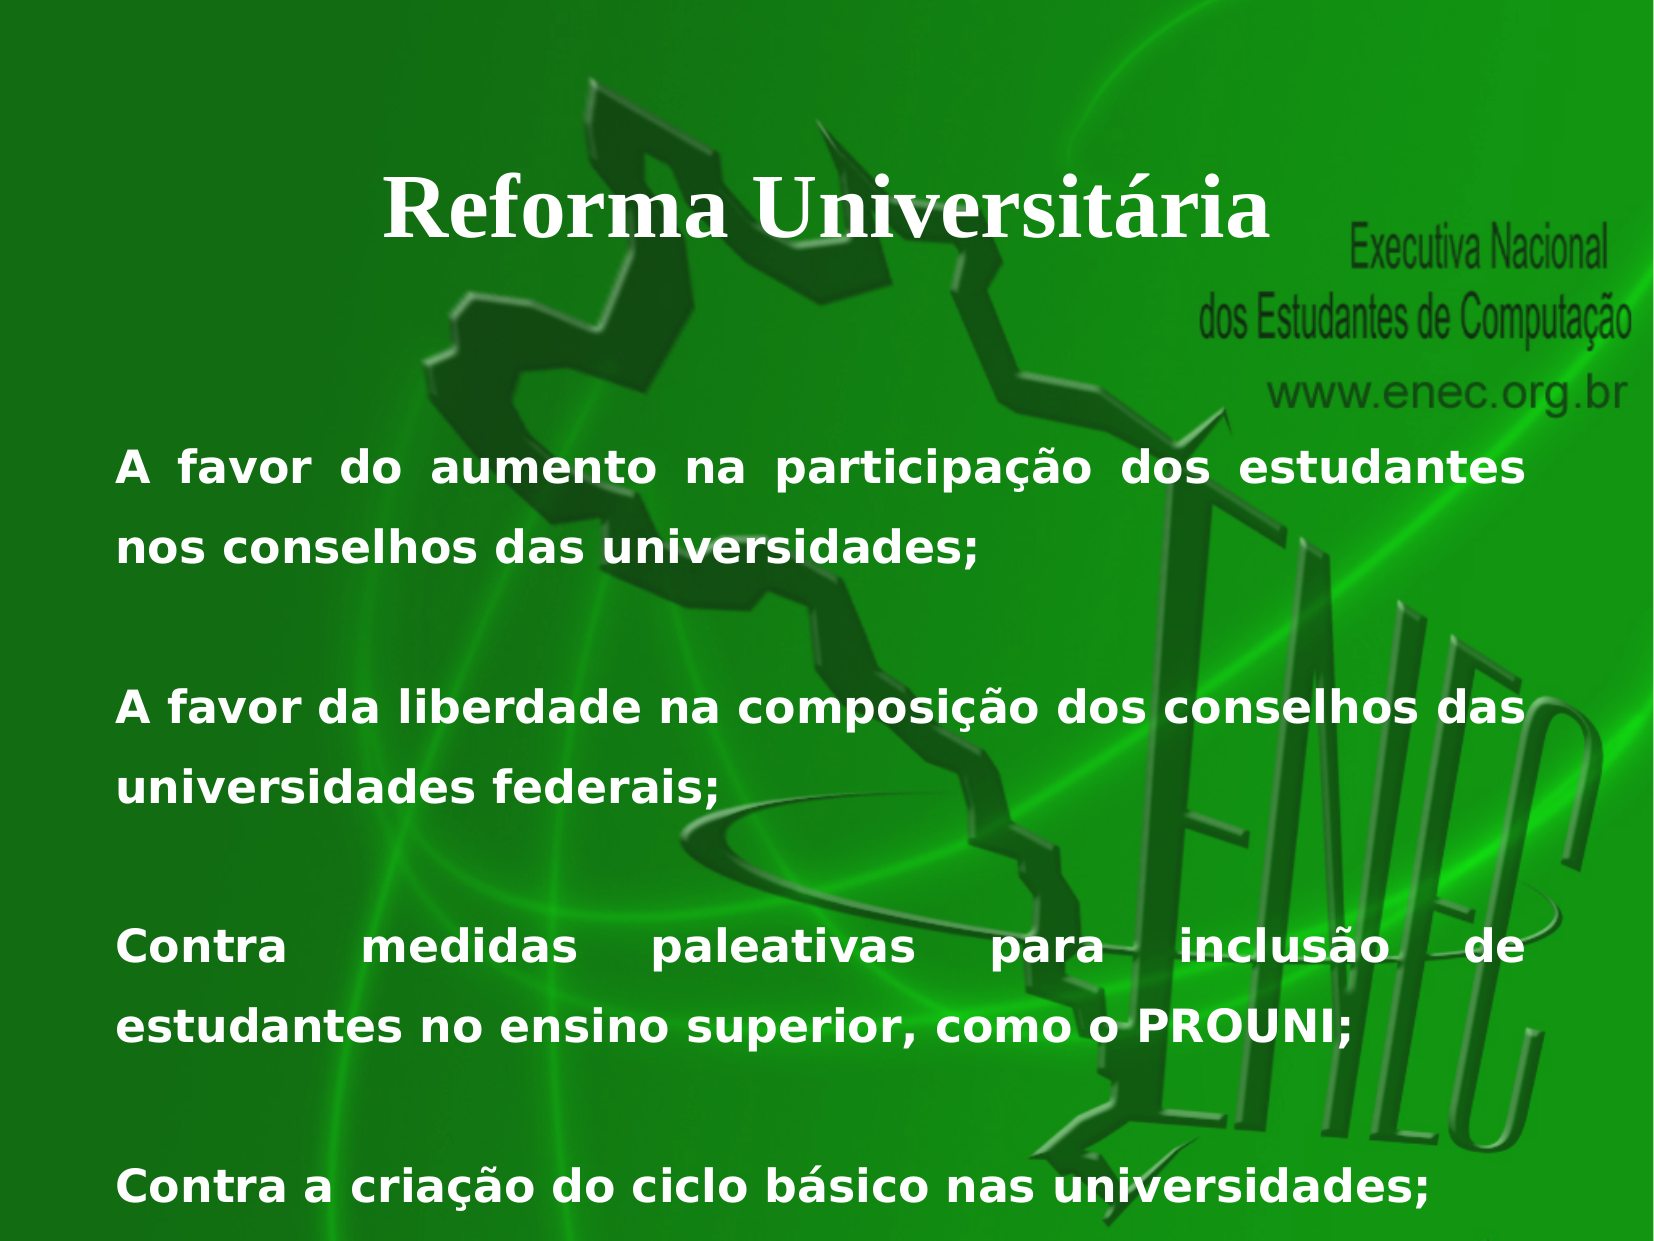

# Reforma Universitária
A favor do aumento na participação dos estudantes nos conselhos das universidades;
A favor da liberdade na composição dos conselhos das universidades federais;
Contra medidas paleativas para inclusão de estudantes no ensino superior, como o PROUNI;
Contra a criação do ciclo básico nas universidades;